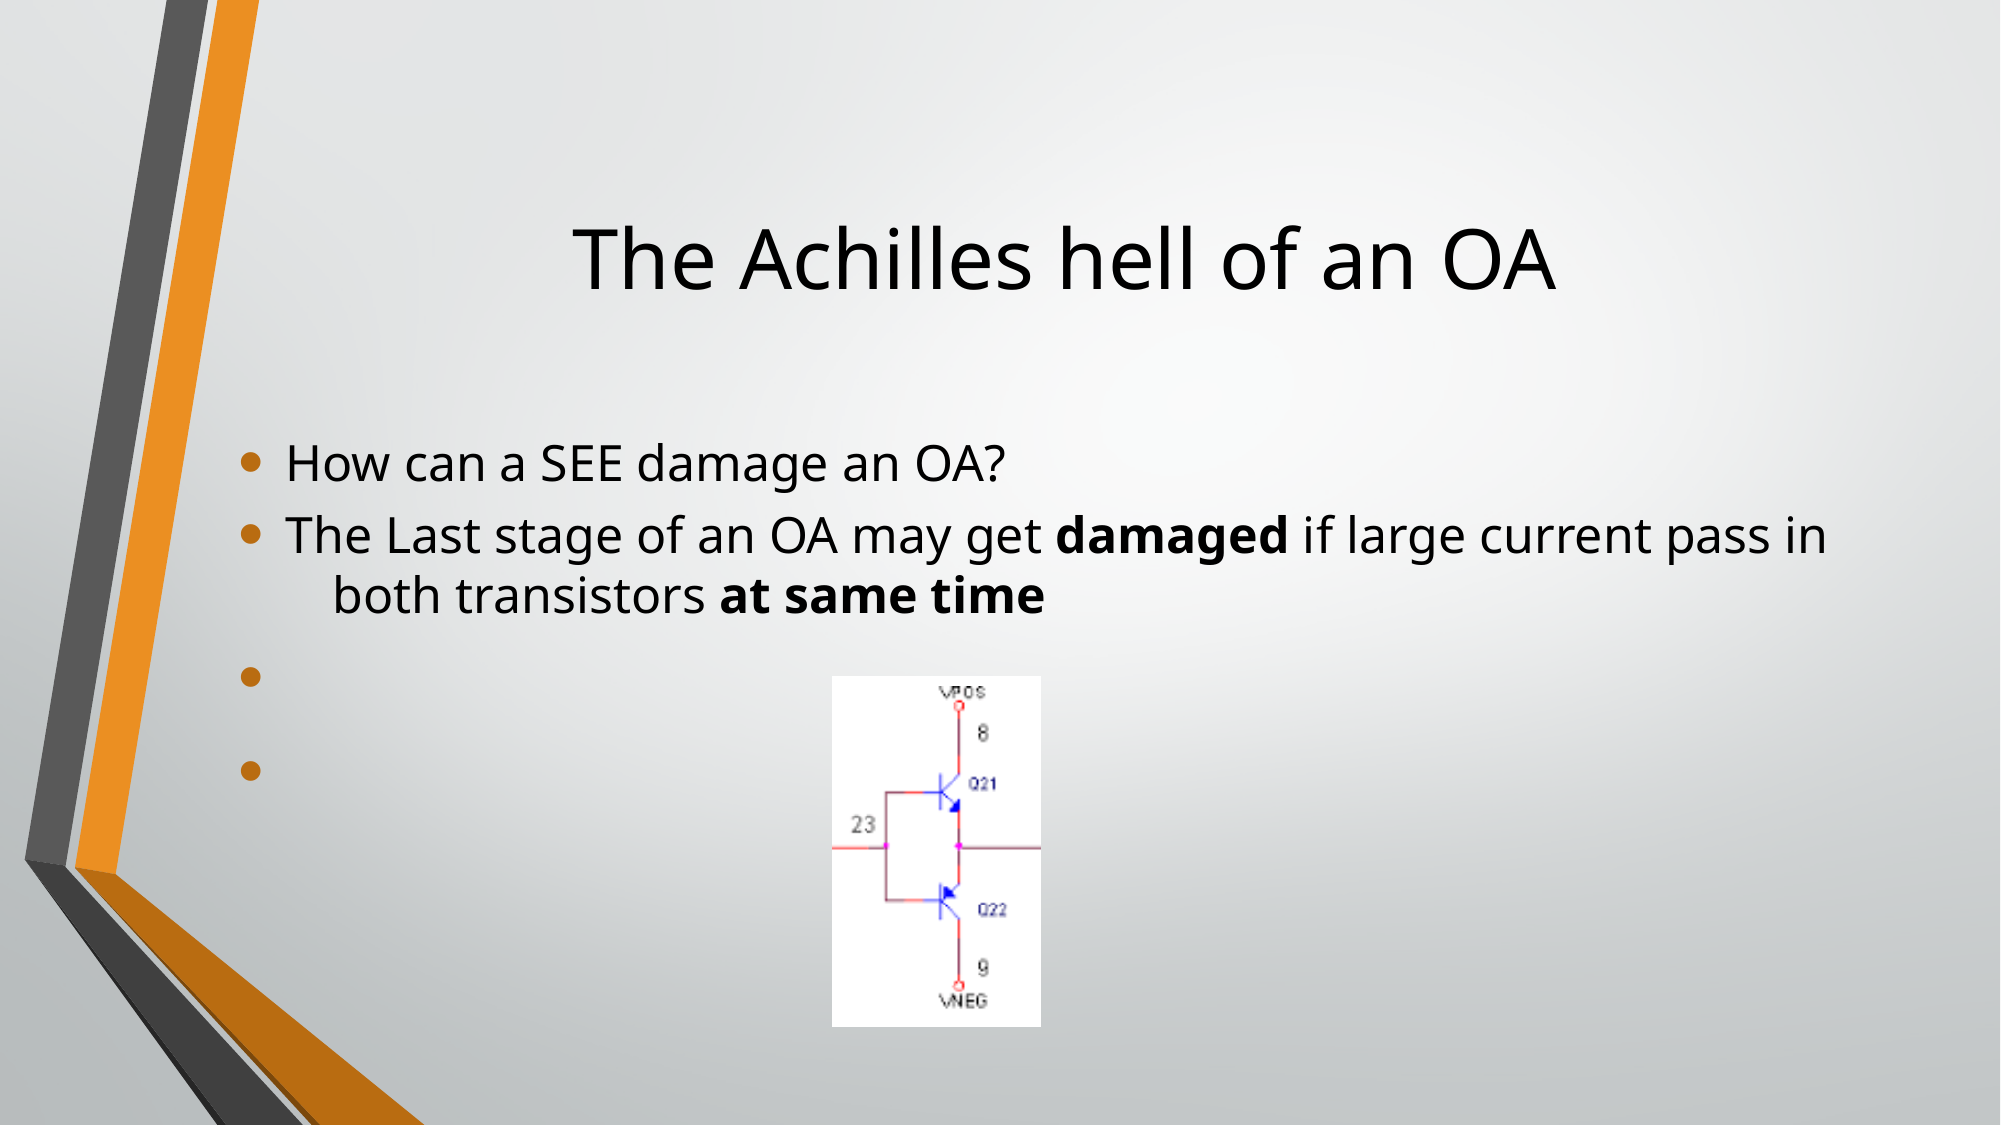

# The Achilles hell of an OA
How can a SEE damage an OA?
The Last stage of an OA may get damaged if large current pass in both transistors at same time